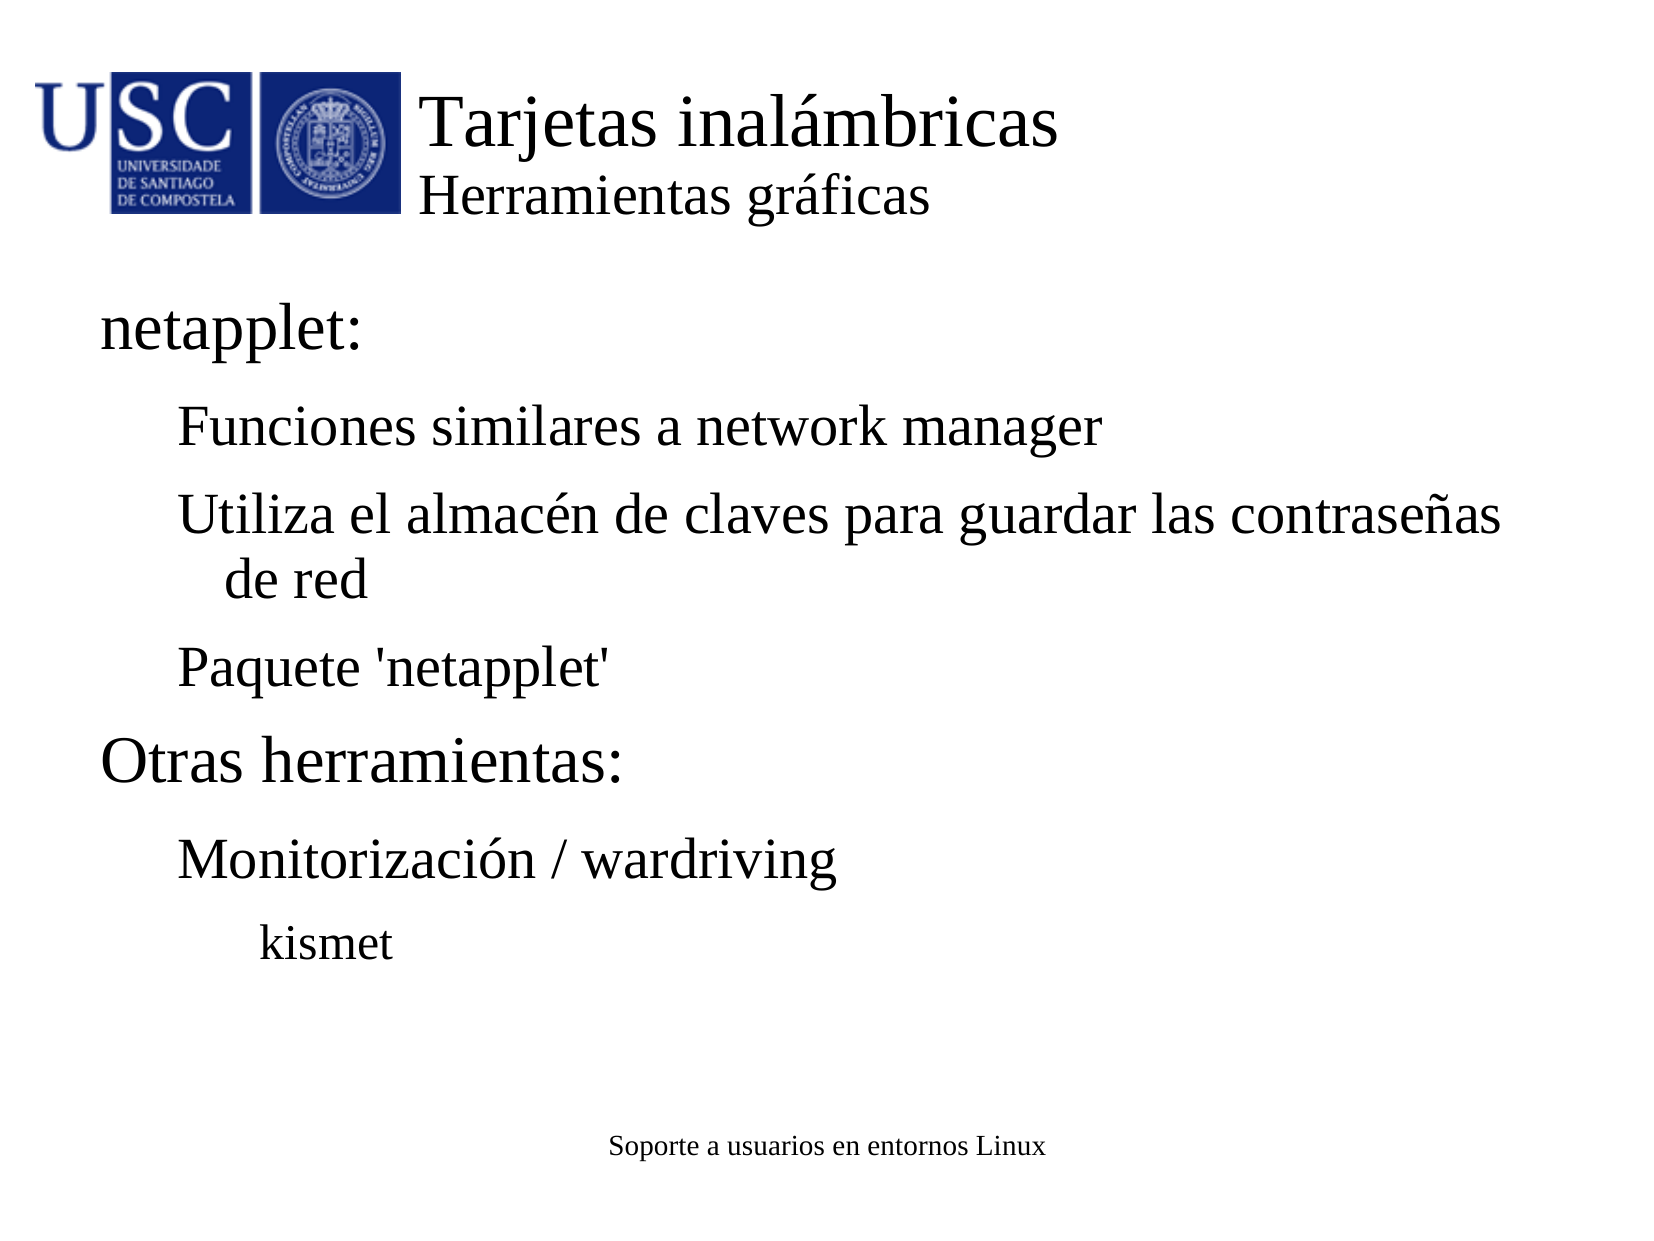

# Tarjetas inalámbricas Herramientas gráficas
netapplet:
Funciones similares a network manager
Utiliza el almacén de claves para guardar las contraseñas de red
Paquete 'netapplet'
Otras herramientas:
Monitorización / wardriving
kismet